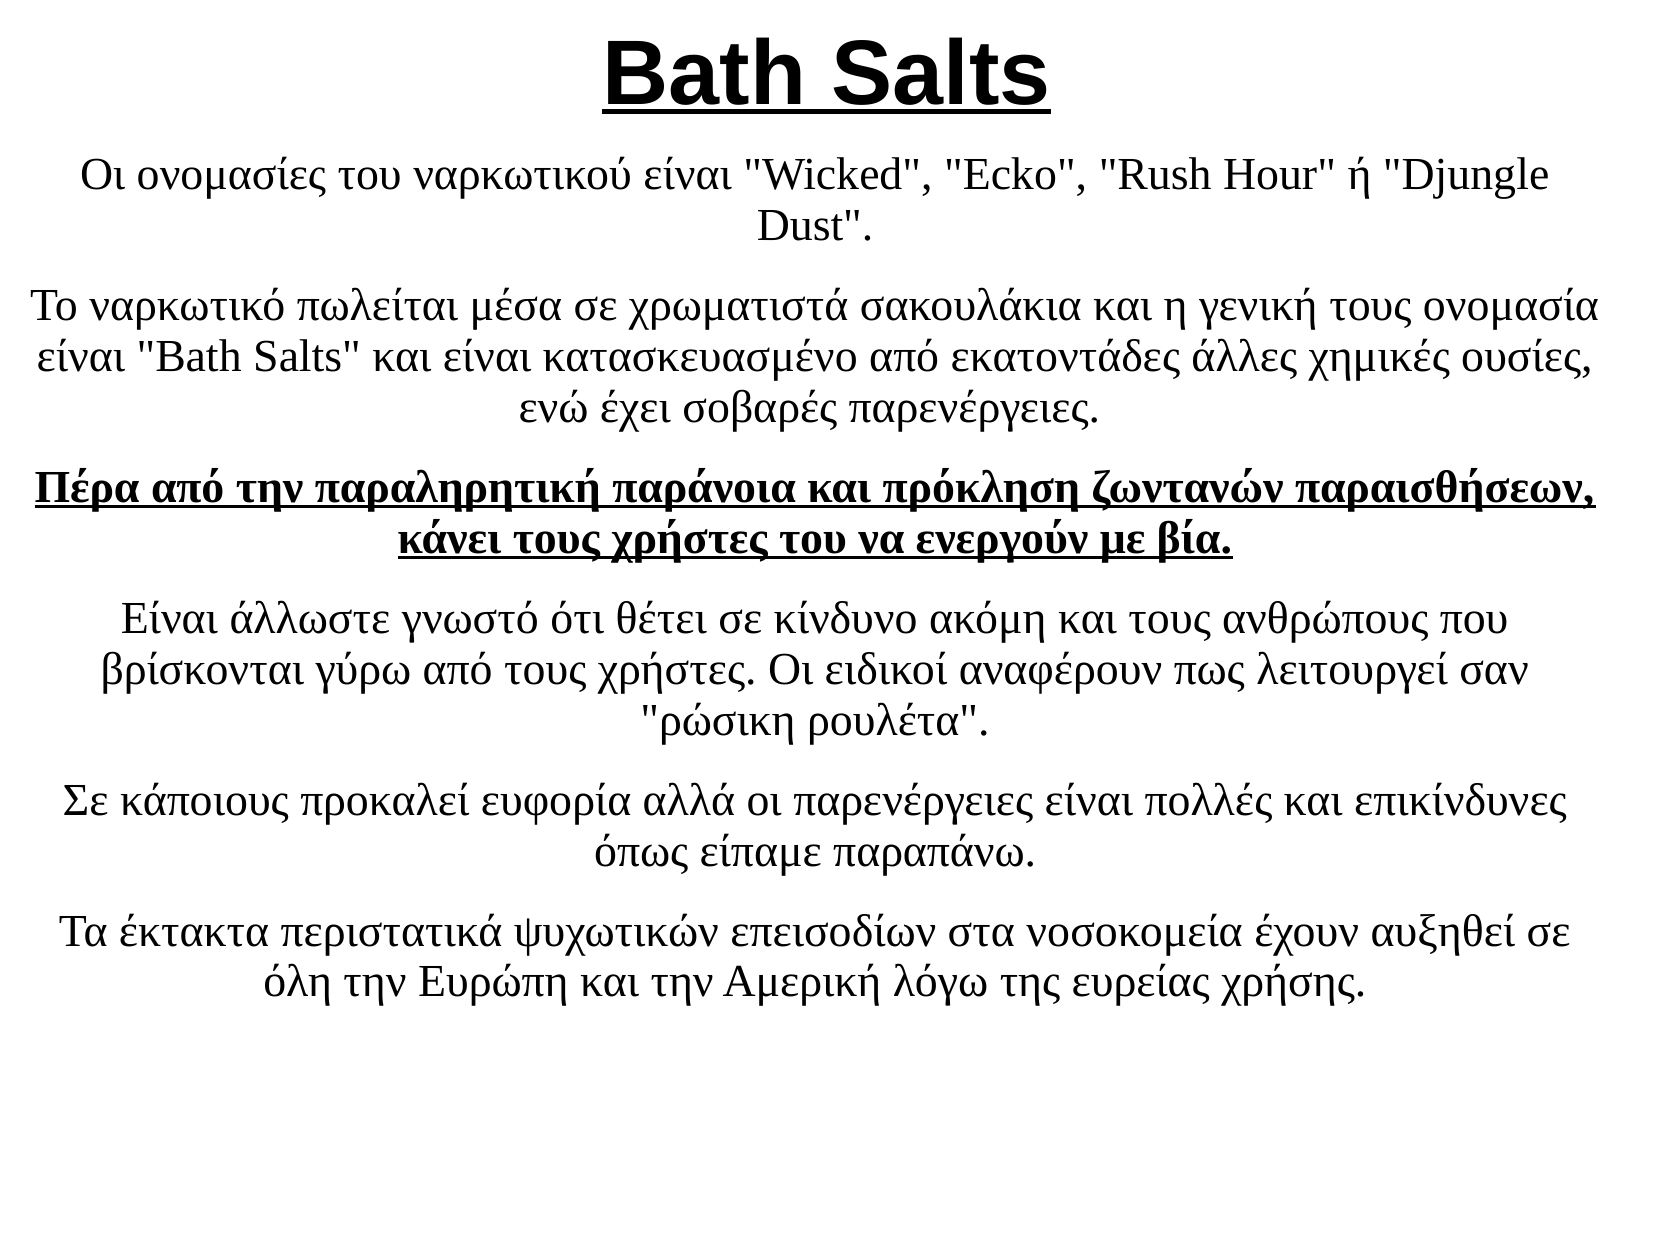

# Bath Salts
Οι ονομασίες του ναρκωτικού είναι "Wicked", "Ecko", "Rush Hour" ή "Djungle Dust".
Το ναρκωτικό πωλείται μέσα σε χρωματιστά σακουλάκια και η γενική τους ονομασία είναι "Bath Salts" και είναι κατασκευασμένο από εκατοντάδες άλλες χημικές ουσίες, ενώ έχει σοβαρές παρενέργειες.
Πέρα από την παραληρητική παράνοια και πρόκληση ζωντανών παραισθήσεων, κάνει τους χρήστες του να ενεργούν με βία.
Είναι άλλωστε γνωστό ότι θέτει σε κίνδυνο ακόμη και τους ανθρώπους που βρίσκονται γύρω από τους χρήστες. Οι ειδικοί αναφέρουν πως λειτουργεί σαν "ρώσικη ρουλέτα".
Σε κάποιους προκαλεί ευφορία αλλά οι παρενέργειες είναι πολλές και επικίνδυνες όπως είπαμε παραπάνω.
Τα έκτακτα περιστατικά ψυχωτικών επεισοδίων στα νοσοκομεία έχουν αυξηθεί σε όλη την Ευρώπη και την Αμερική λόγω της ευρείας χρήσης.